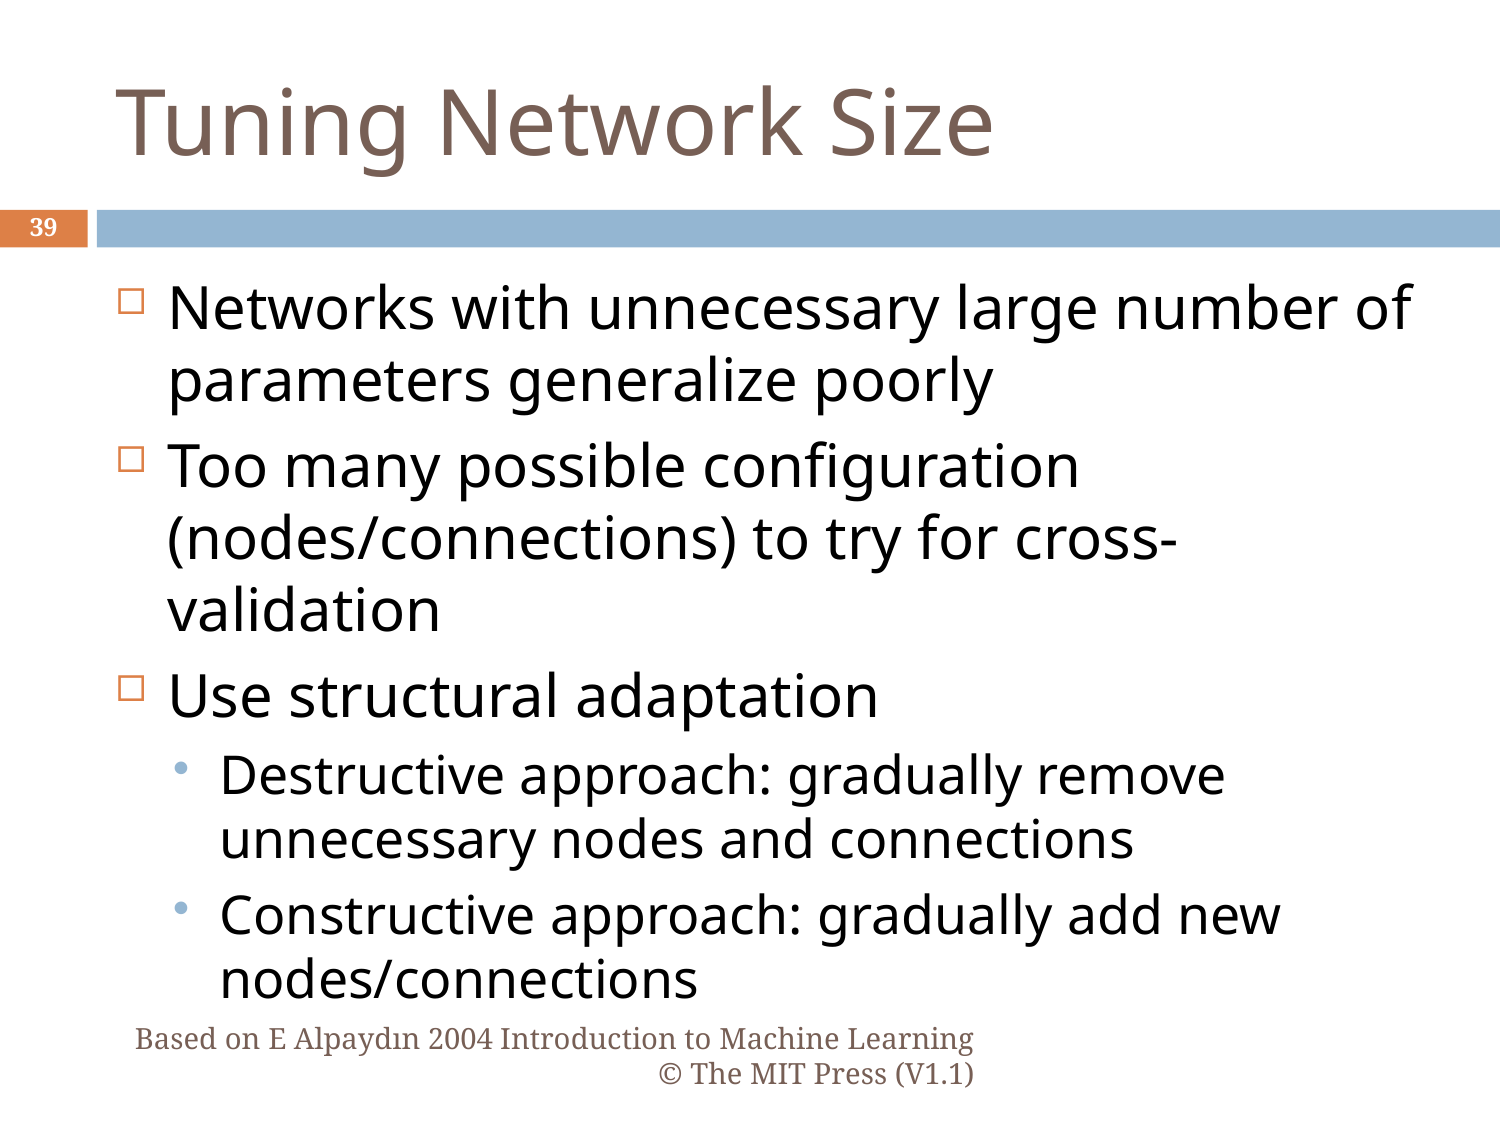

# Tuning Network Size
Networks with unnecessary large number of parameters generalize poorly
Too many possible configuration (nodes/connections) to try for cross-validation
Use structural adaptation
Destructive approach: gradually remove unnecessary nodes and connections
Constructive approach: gradually add new nodes/connections
Based on E Alpaydın 2004 Introduction to Machine Learning © The MIT Press (V1.1)